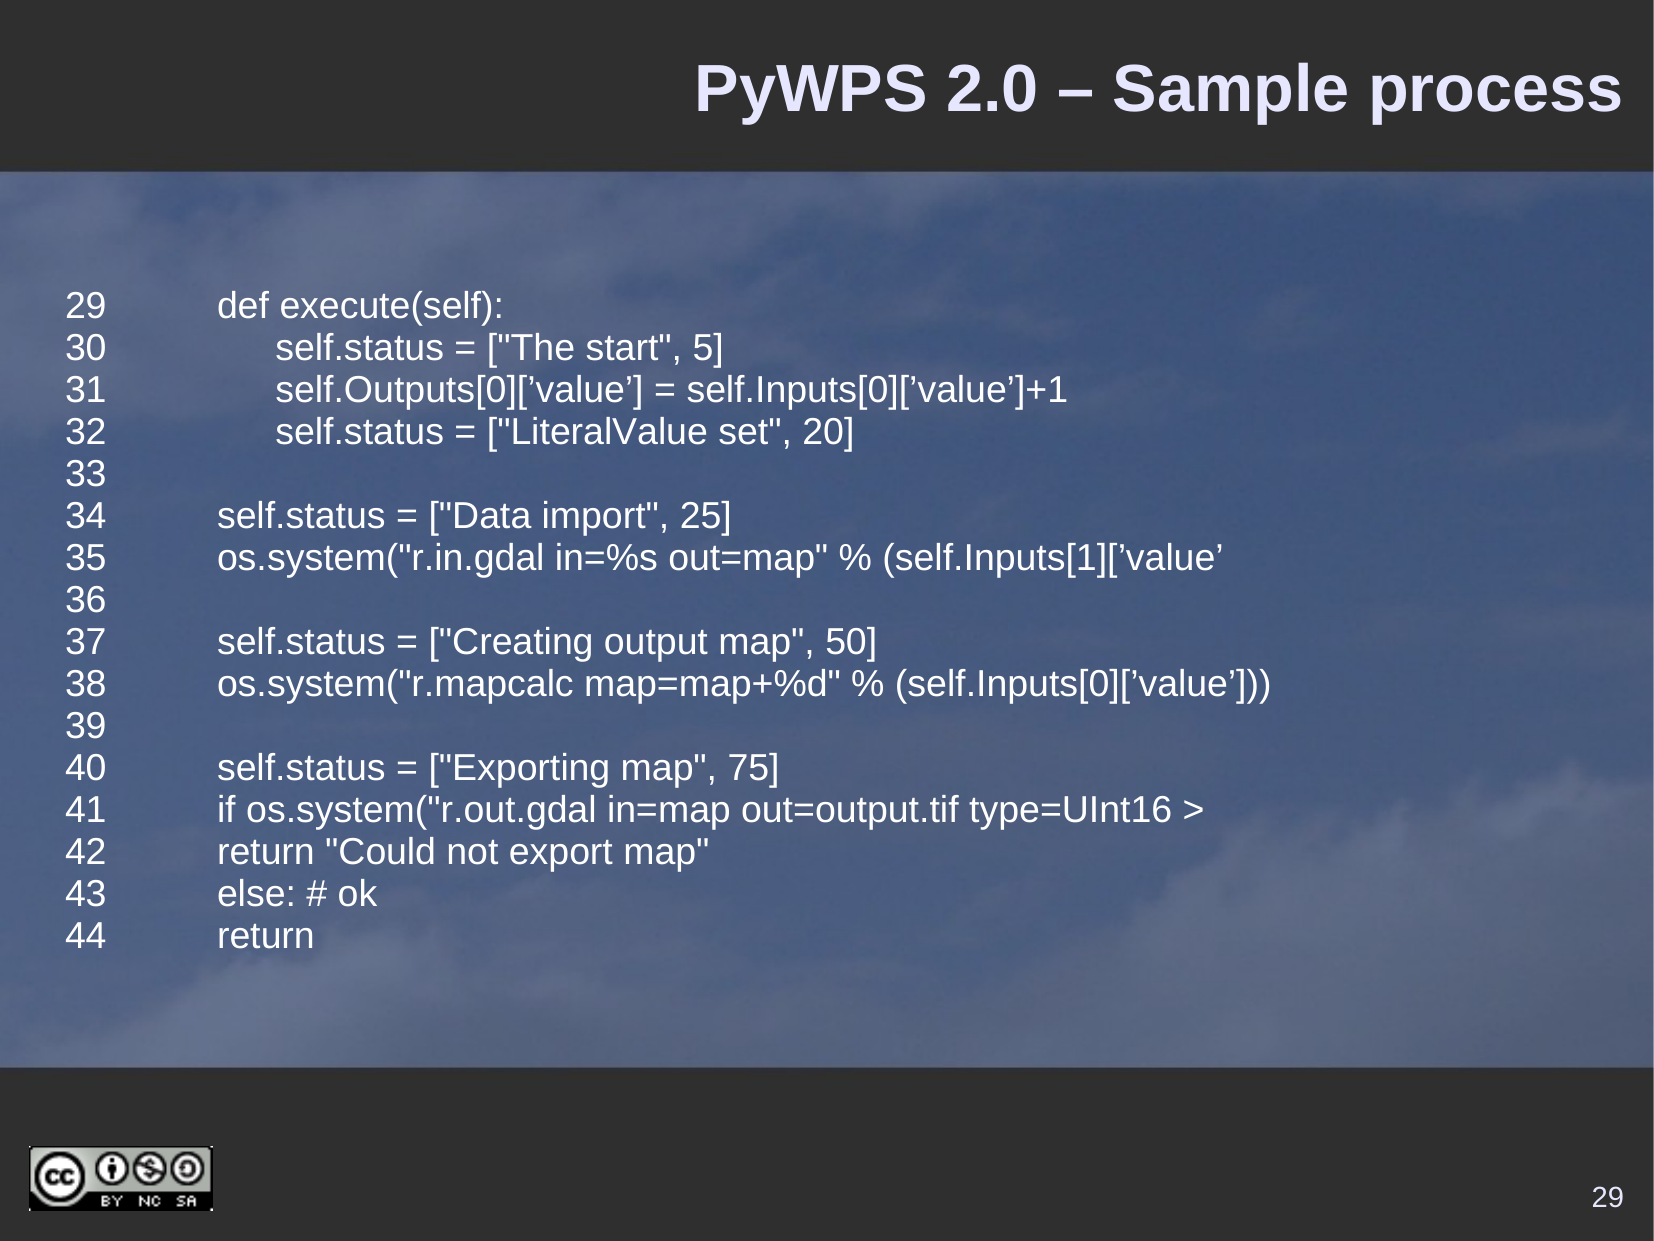

# PyWPS 2.0 – Sample process
29 		def execute(self):
30 			self.status = ["The start", 5]
31 			self.Outputs[0][’value’] = self.Inputs[0][’value’]+1
32 			self.status = ["LiteralValue set", 20]
33
34 		self.status = ["Data import", 25]
35 		os.system("r.in.gdal in=%s out=map" % (self.Inputs[1][’value’
36
37 		self.status = ["Creating output map", 50]
38 		os.system("r.mapcalc map=map+%d" % (self.Inputs[0][’value’]))
39
40 		self.status = ["Exporting map", 75]
41 		if os.system("r.out.gdal in=map out=output.tif type=UInt16 >
42 		return "Could not export map"
43 		else: # ok
44 		return
2006-06-01
29